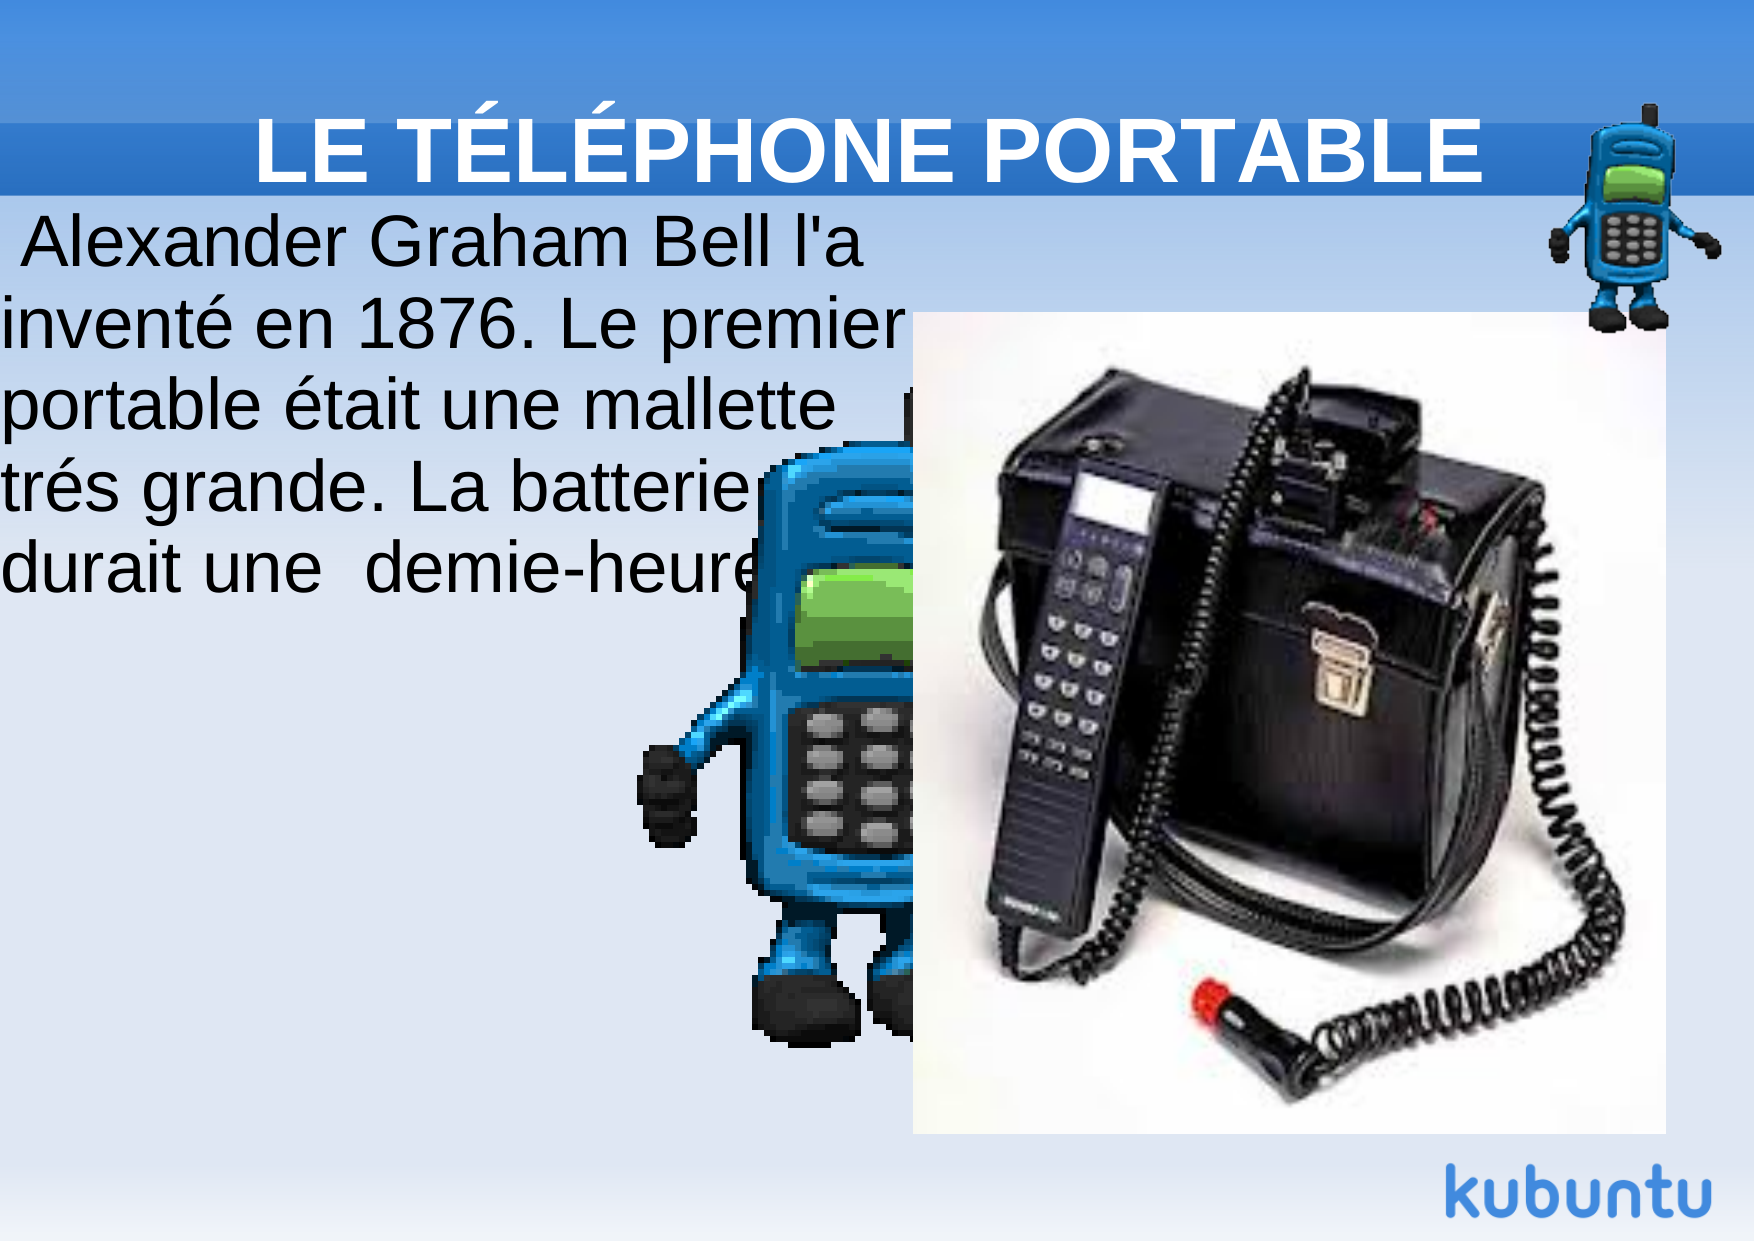

# LE TÉLÉPHONE PORTABLE
 Alexander Graham Bell l'a inventé en 1876. Le premier portable était une mallette trés grande. La batterie durait une demie-heure.